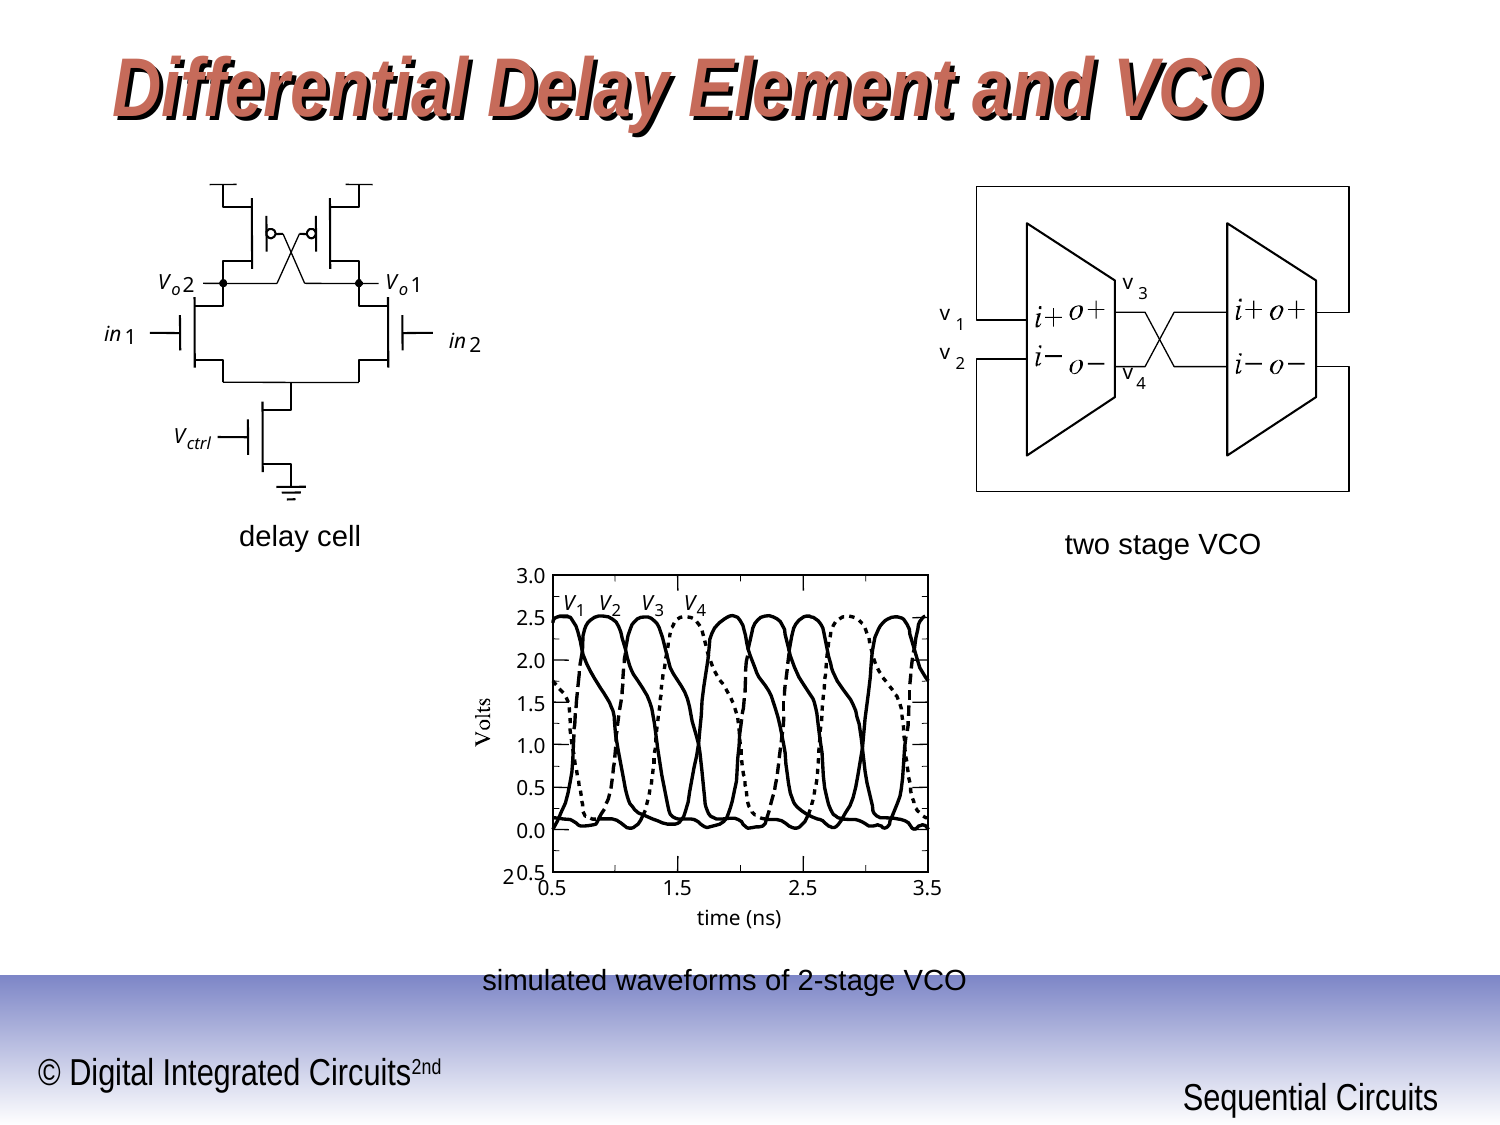

# Differential Delay Element and VCO
V
V
2
1
o
o
in
1
V
ctrl
 delay cell
v
3
v
1
v
2
v
4
in
2
two stage VCO
3.0
V
V
V
V
1
2
3
4
2.5
2.0
1.5
1.0
0.5
0.0
0.5
2
0.5
1.5
2.5
3.5
time (ns)
 simulated waveforms of 2-stage VCO